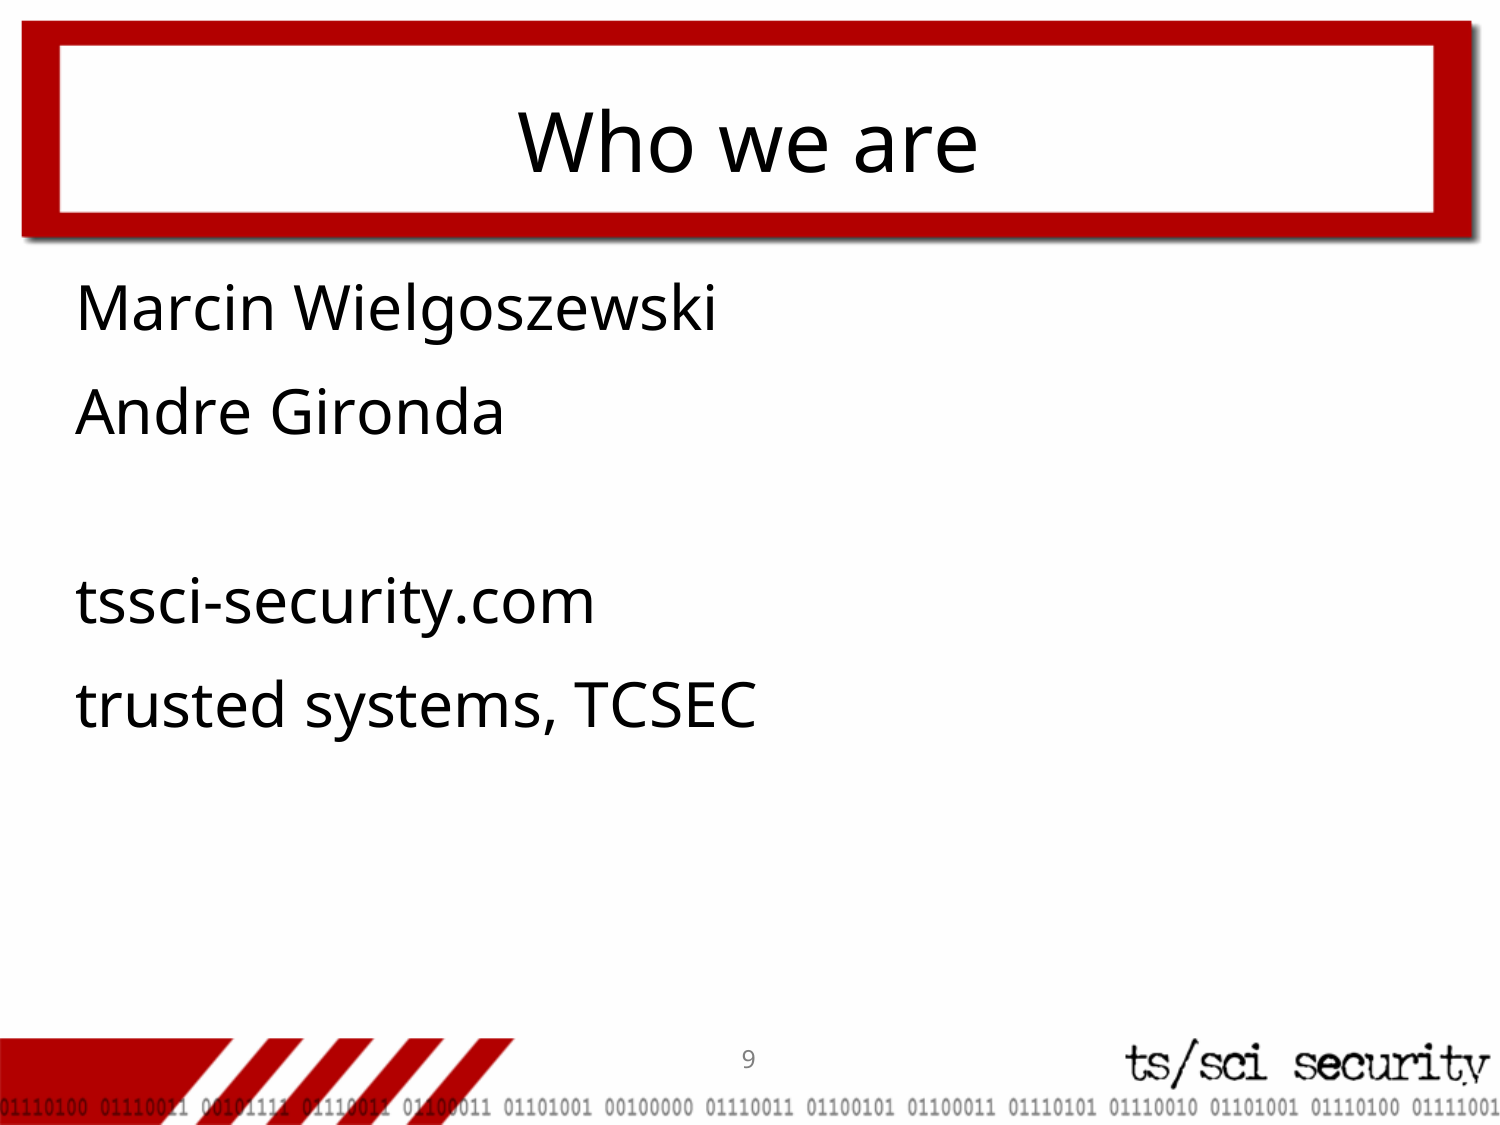

Who we are
Marcin Wielgoszewski
Andre Gironda
tssci-security.com
trusted systems, TCSEC
9